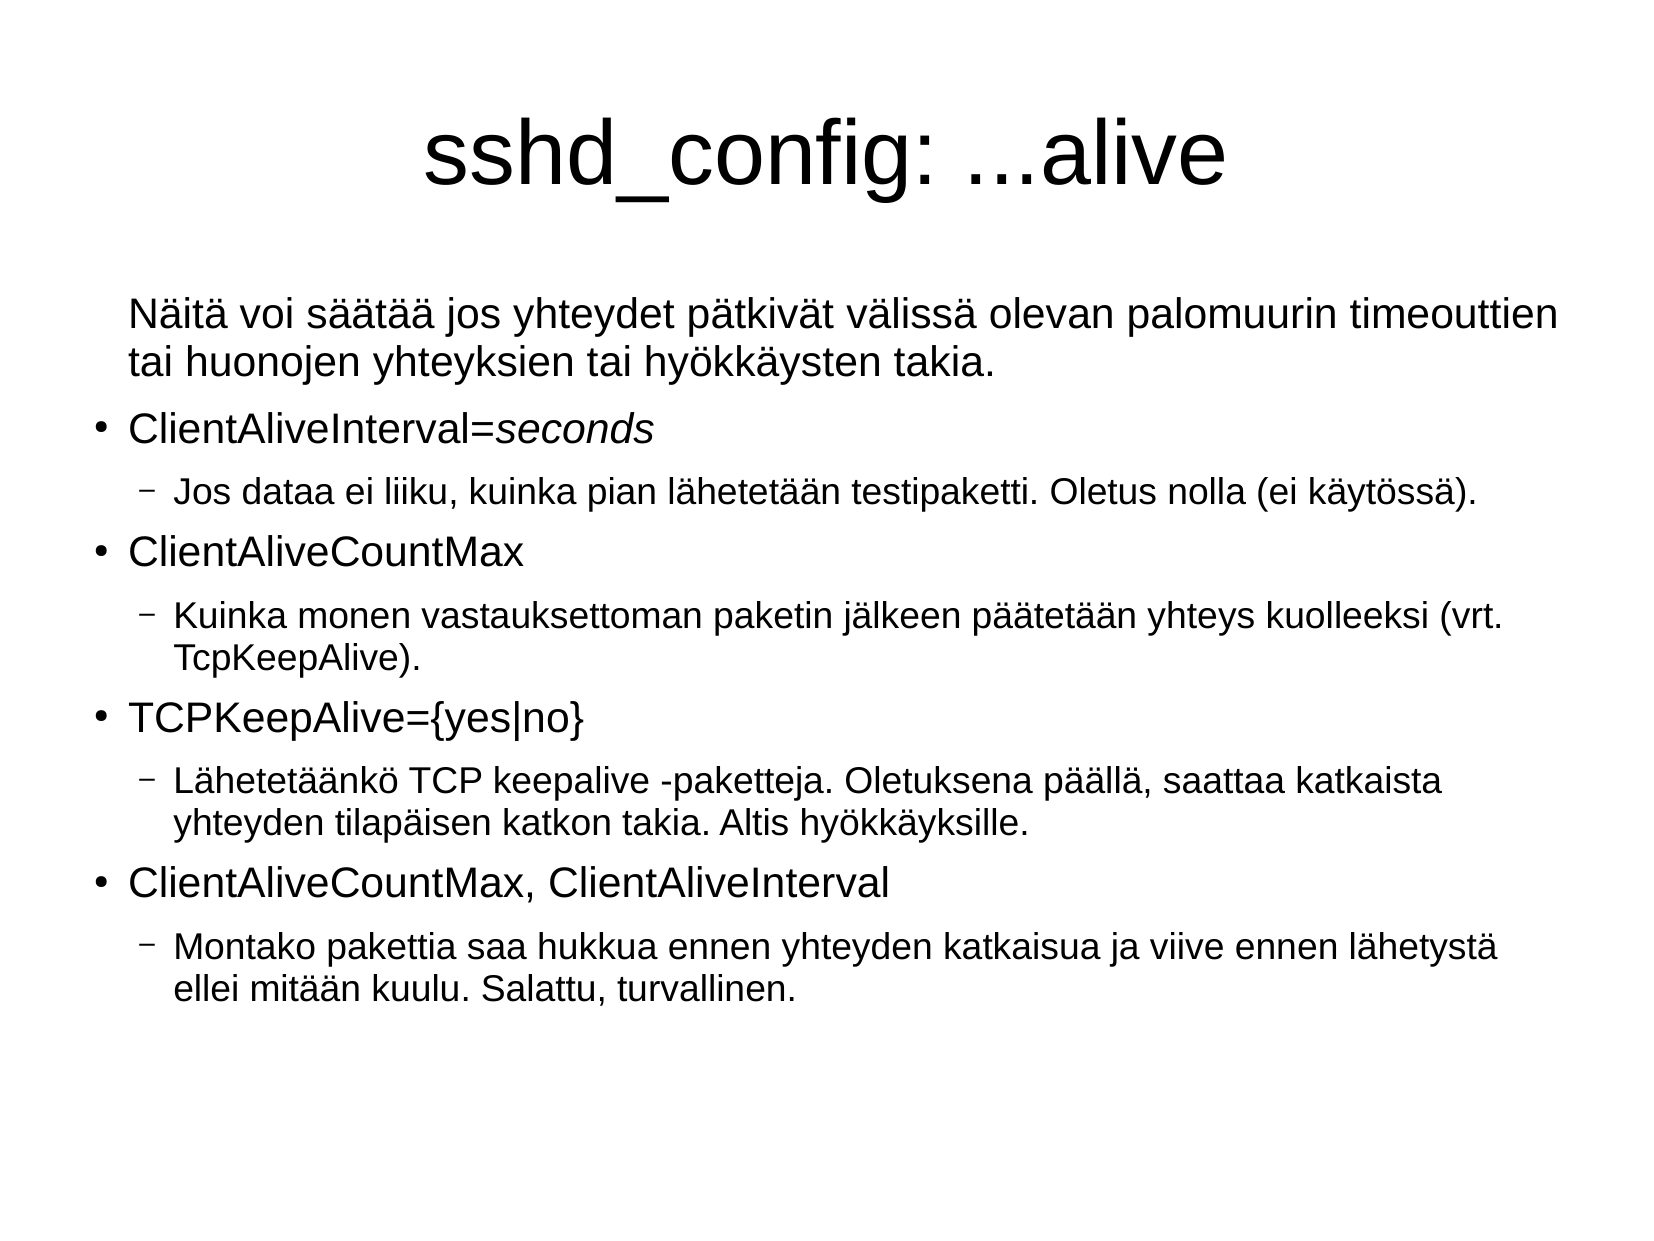

# sshd_config: ...alive
Näitä voi säätää jos yhteydet pätkivät välissä olevan palomuurin timeouttien tai huonojen yhteyksien tai hyökkäysten takia.
ClientAliveInterval=seconds
Jos dataa ei liiku, kuinka pian lähetetään testipaketti. Oletus nolla (ei käytössä).
ClientAliveCountMax
Kuinka monen vastauksettoman paketin jälkeen päätetään yhteys kuolleeksi (vrt. TcpKeepAlive).
TCPKeepAlive={yes|no}
Lähetetäänkö TCP keepalive -paketteja. Oletuksena päällä, saattaa katkaista yhteyden tilapäisen katkon takia. Altis hyökkäyksille.
ClientAliveCountMax, ClientAliveInterval
Montako pakettia saa hukkua ennen yhteyden katkaisua ja viive ennen lähetystä ellei mitään kuulu. Salattu, turvallinen.